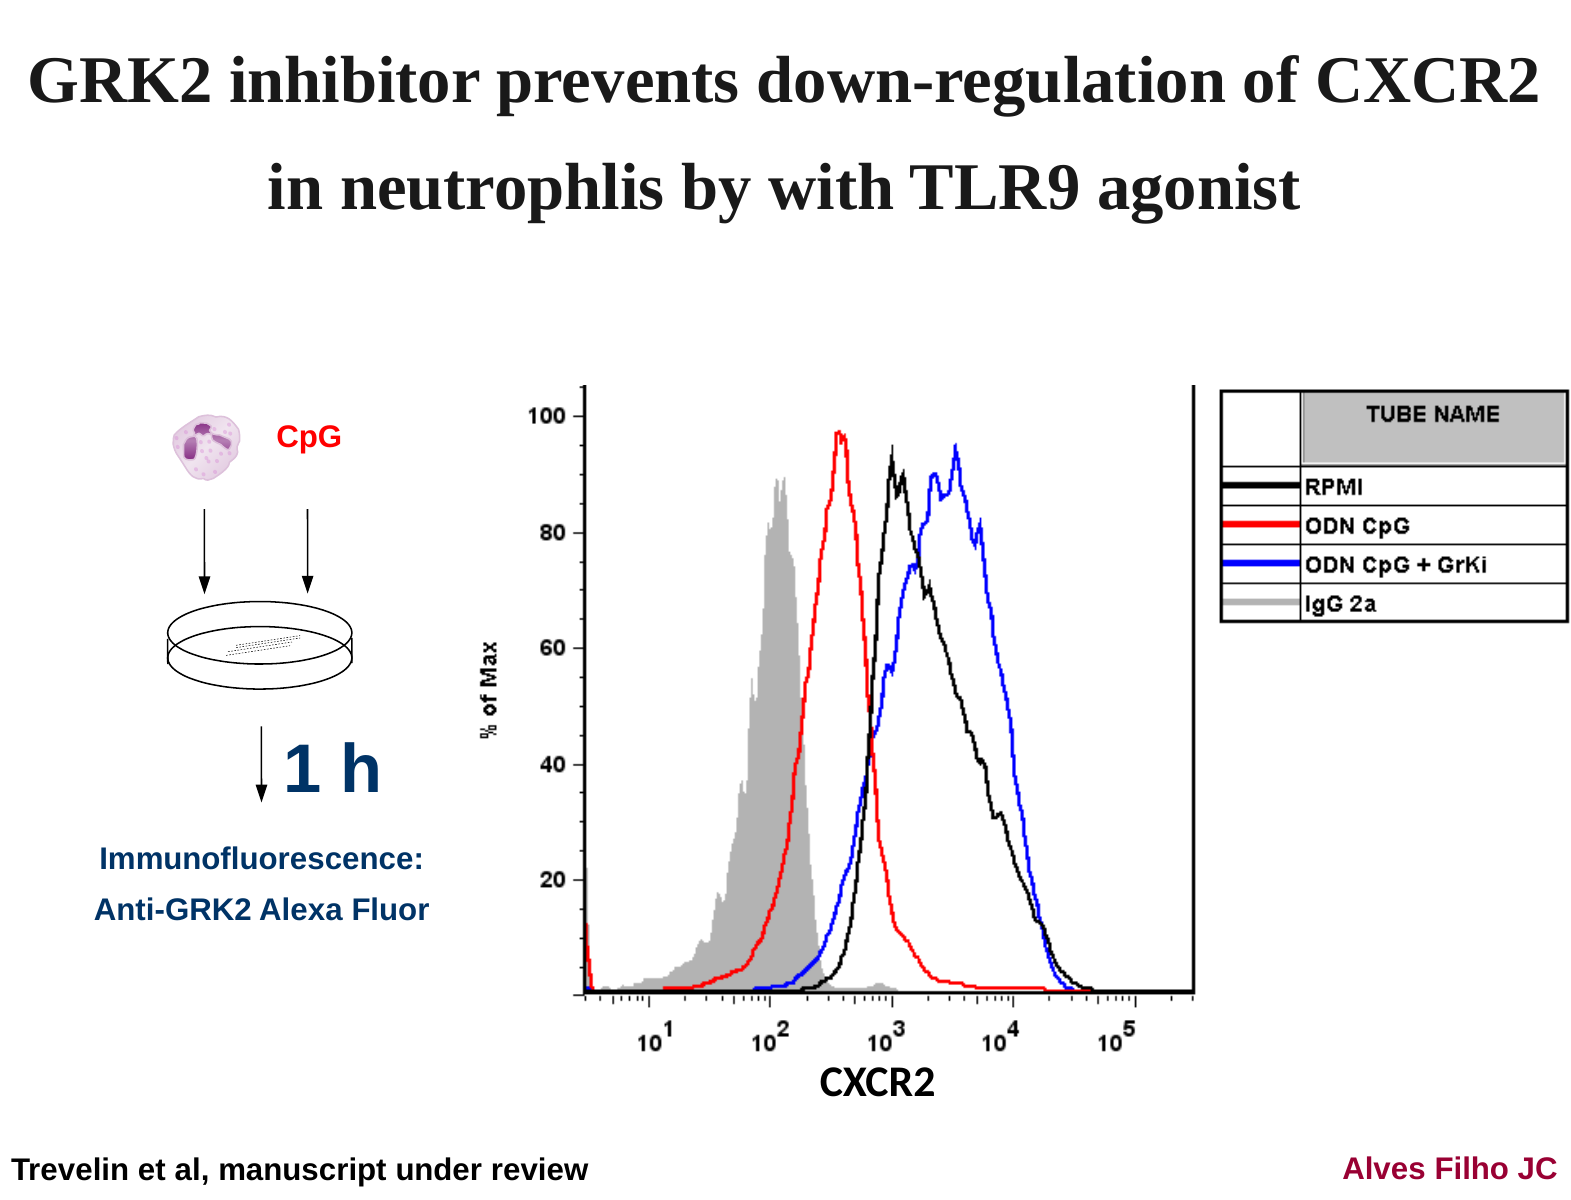

GRK2 inhibitor prevents down-regulation of CXCR2
in neutrophlis by with TLR9 agonist
CXCR2
CpG
1 h
Immunofluorescence:
Anti-GRK2 Alexa Fluor
Alves Filho JC
Trevelin et al, manuscript under review